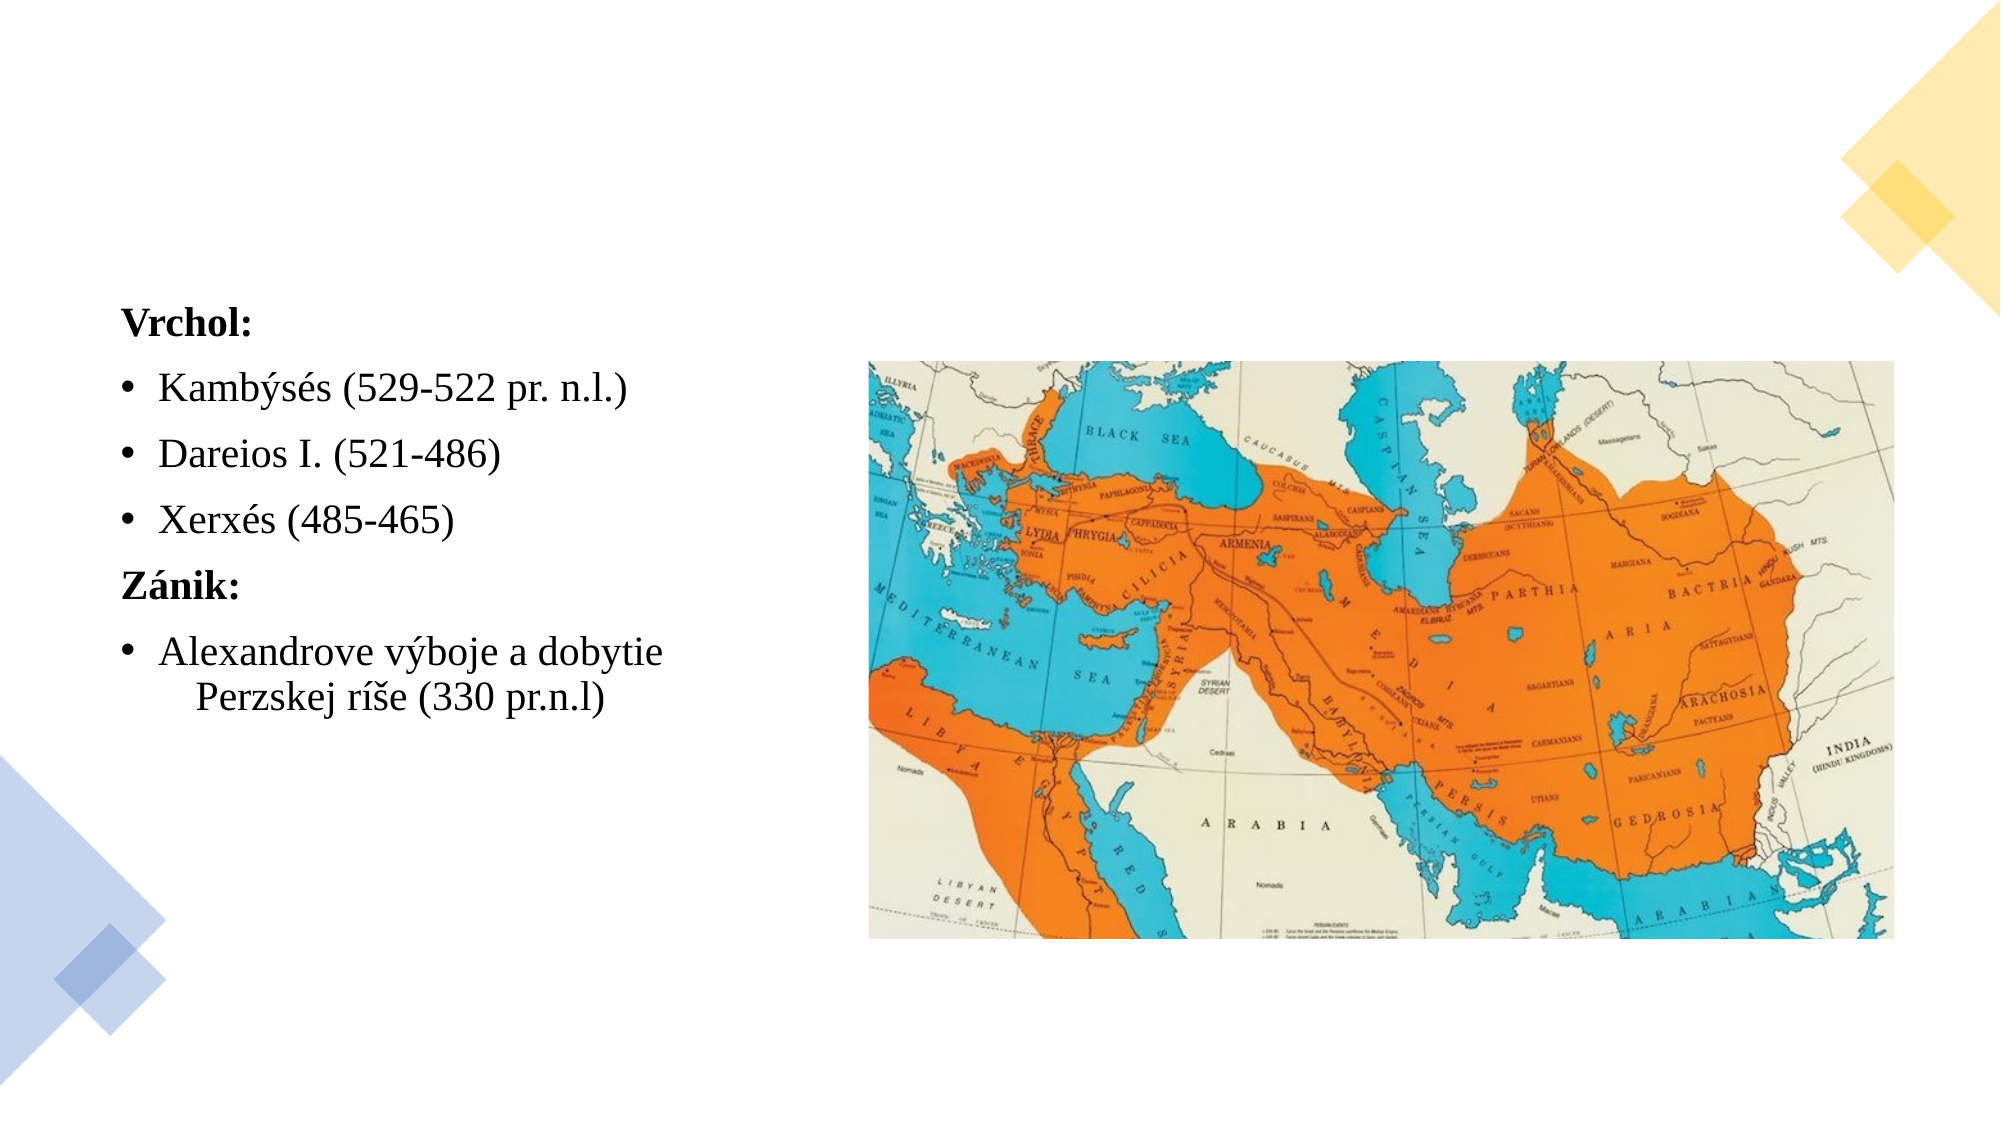

#
Vrchol:
Kambýsés (529-522 pr. n.l.)
Dareios I. (521-486)
Xerxés (485-465)
Zánik:
Alexandrove výboje a dobytie Perzskej ríše (330 pr.n.l)